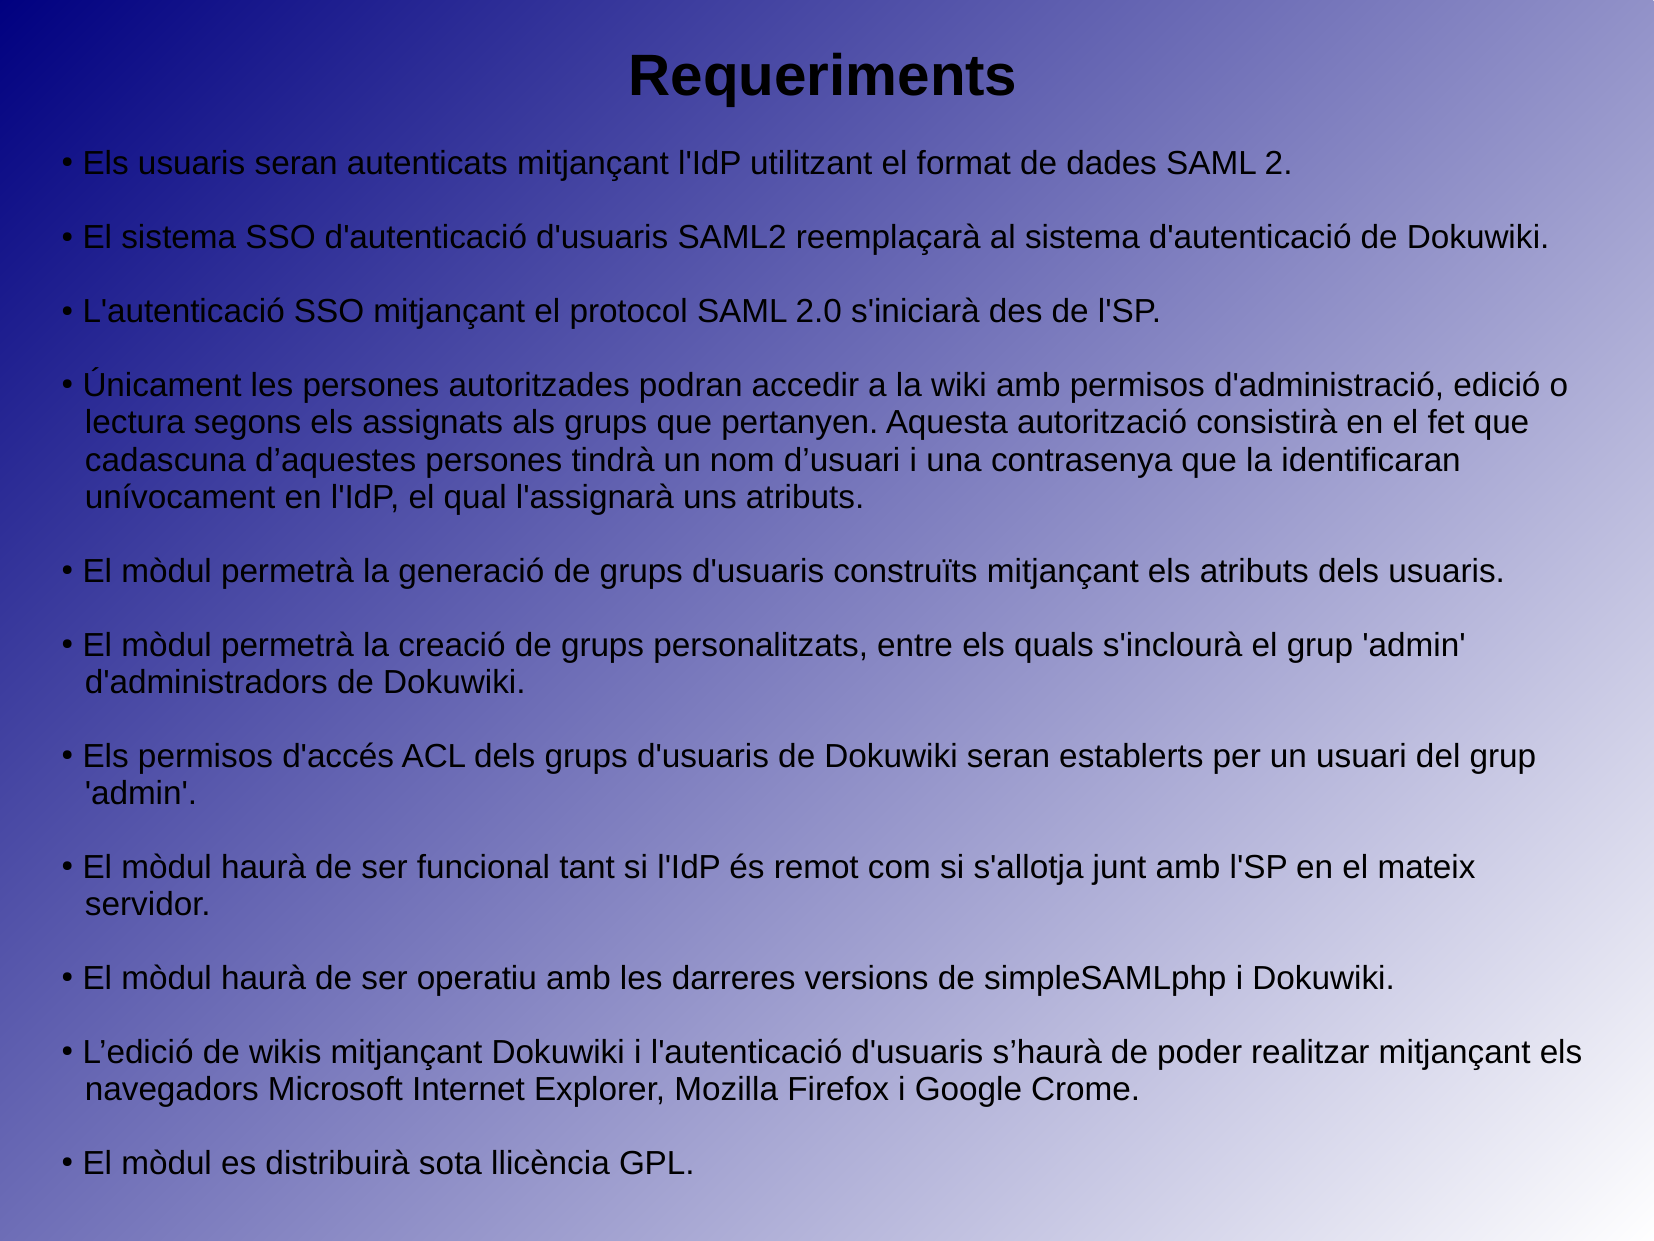

Requeriments
 Els usuaris seran autenticats mitjançant l'IdP utilitzant el format de dades SAML 2.
 El sistema SSO d'autenticació d'usuaris SAML2 reemplaçarà al sistema d'autenticació de Dokuwiki.
 L'autenticació SSO mitjançant el protocol SAML 2.0 s'iniciarà des de l'SP.
 Únicament les persones autoritzades podran accedir a la wiki amb permisos d'administració, edició o lectura segons els assignats als grups que pertanyen. Aquesta autorització consistirà en el fet que cadascuna d’aquestes persones tindrà un nom d’usuari i una contrasenya que la identificaran unívocament en l'IdP, el qual l'assignarà uns atributs.
 El mòdul permetrà la generació de grups d'usuaris construïts mitjançant els atributs dels usuaris.
 El mòdul permetrà la creació de grups personalitzats, entre els quals s'inclourà el grup 'admin' d'administradors de Dokuwiki.
 Els permisos d'accés ACL dels grups d'usuaris de Dokuwiki seran establerts per un usuari del grup 'admin'.
 El mòdul haurà de ser funcional tant si l'IdP és remot com si s'allotja junt amb l'SP en el mateix servidor.
 El mòdul haurà de ser operatiu amb les darreres versions de simpleSAMLphp i Dokuwiki.
 L’edició de wikis mitjançant Dokuwiki i l'autenticació d'usuaris s’haurà de poder realitzar mitjançant els navegadors Microsoft Internet Explorer, Mozilla Firefox i Google Crome.
 El mòdul es distribuirà sota llicència GPL.